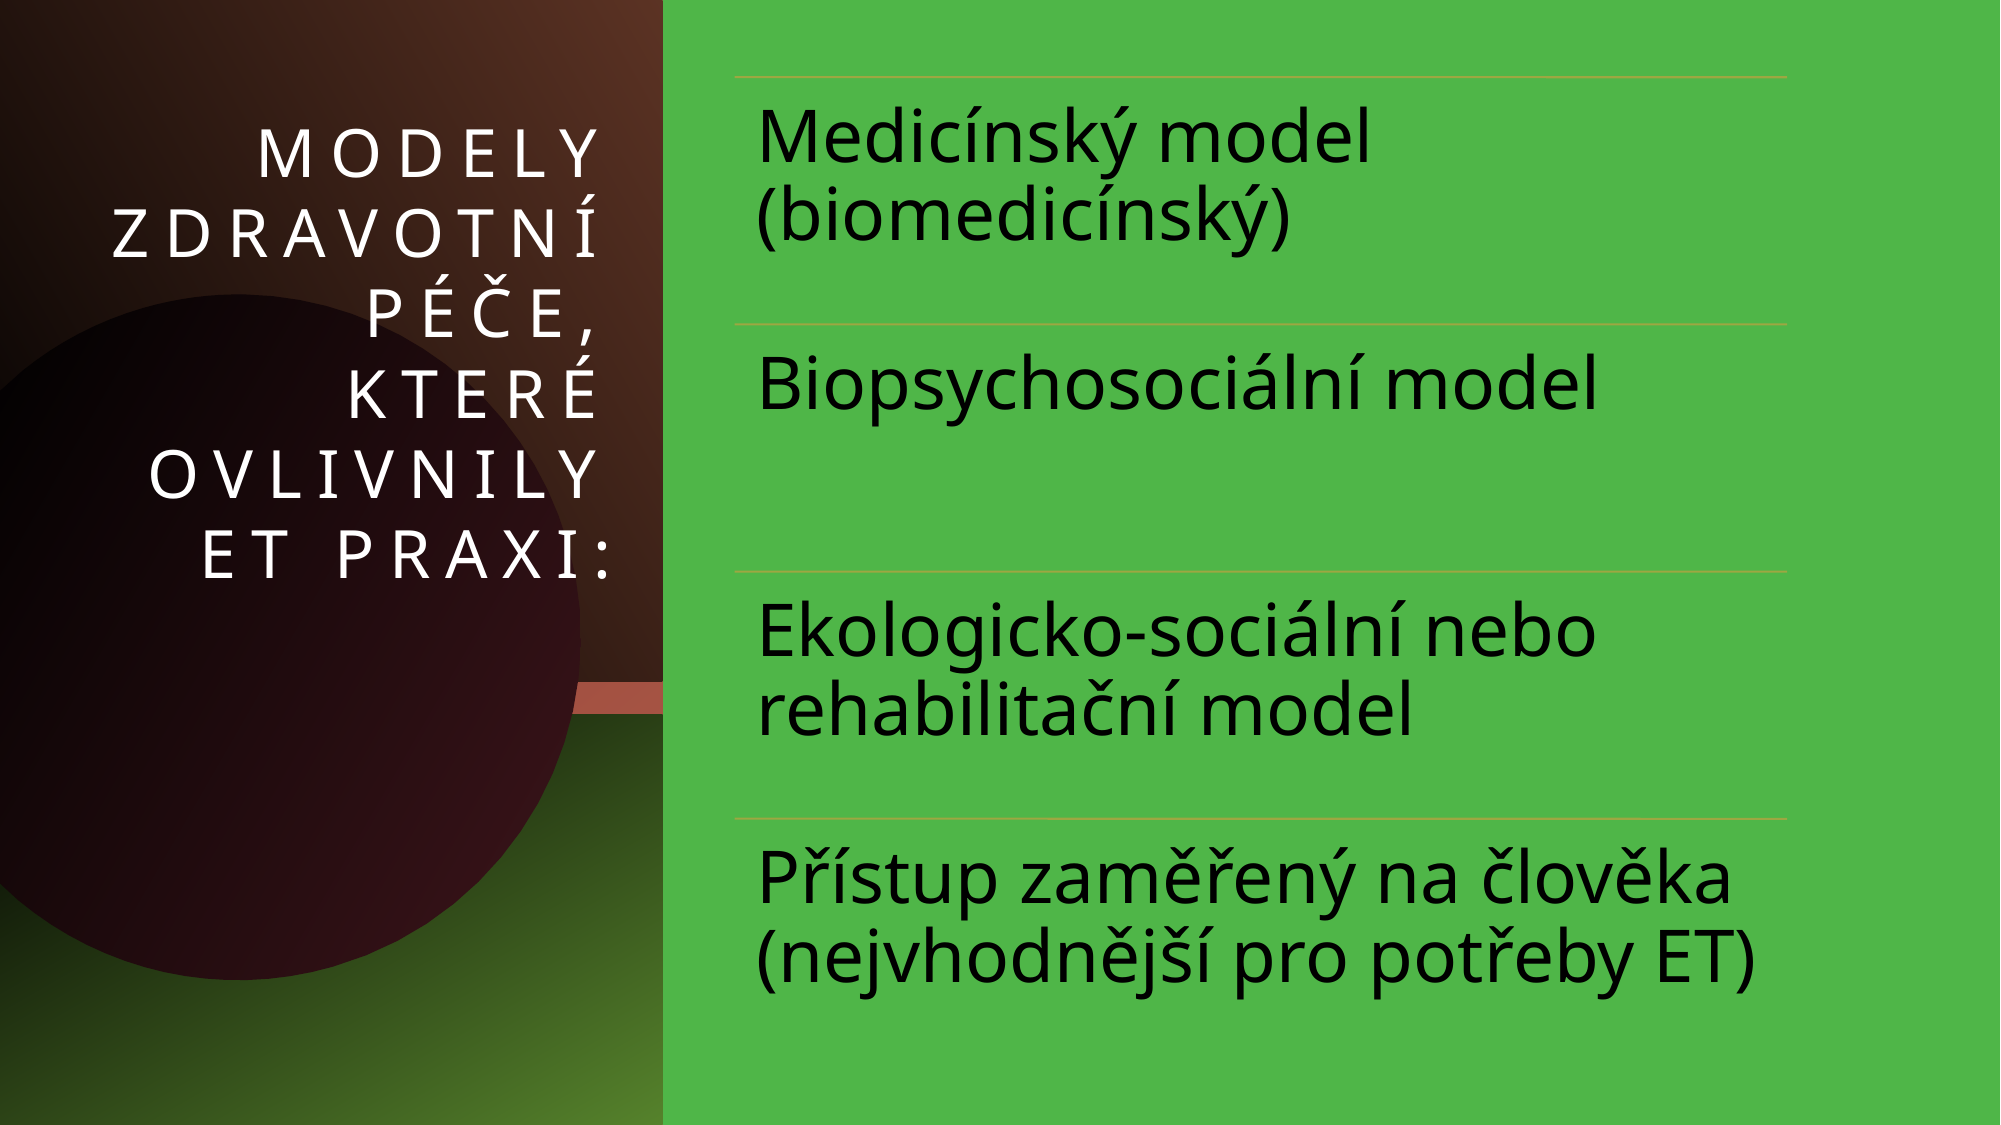

Medicínský model (biomedicínský)
Biopsychosociální model
Ekologicko-sociální nebo rehabilitační model
Přístup zaměřený na člověka (nejvhodnější pro potřeby ET)
# Modely zdravotní péče, které ovlivnily ET praxi: